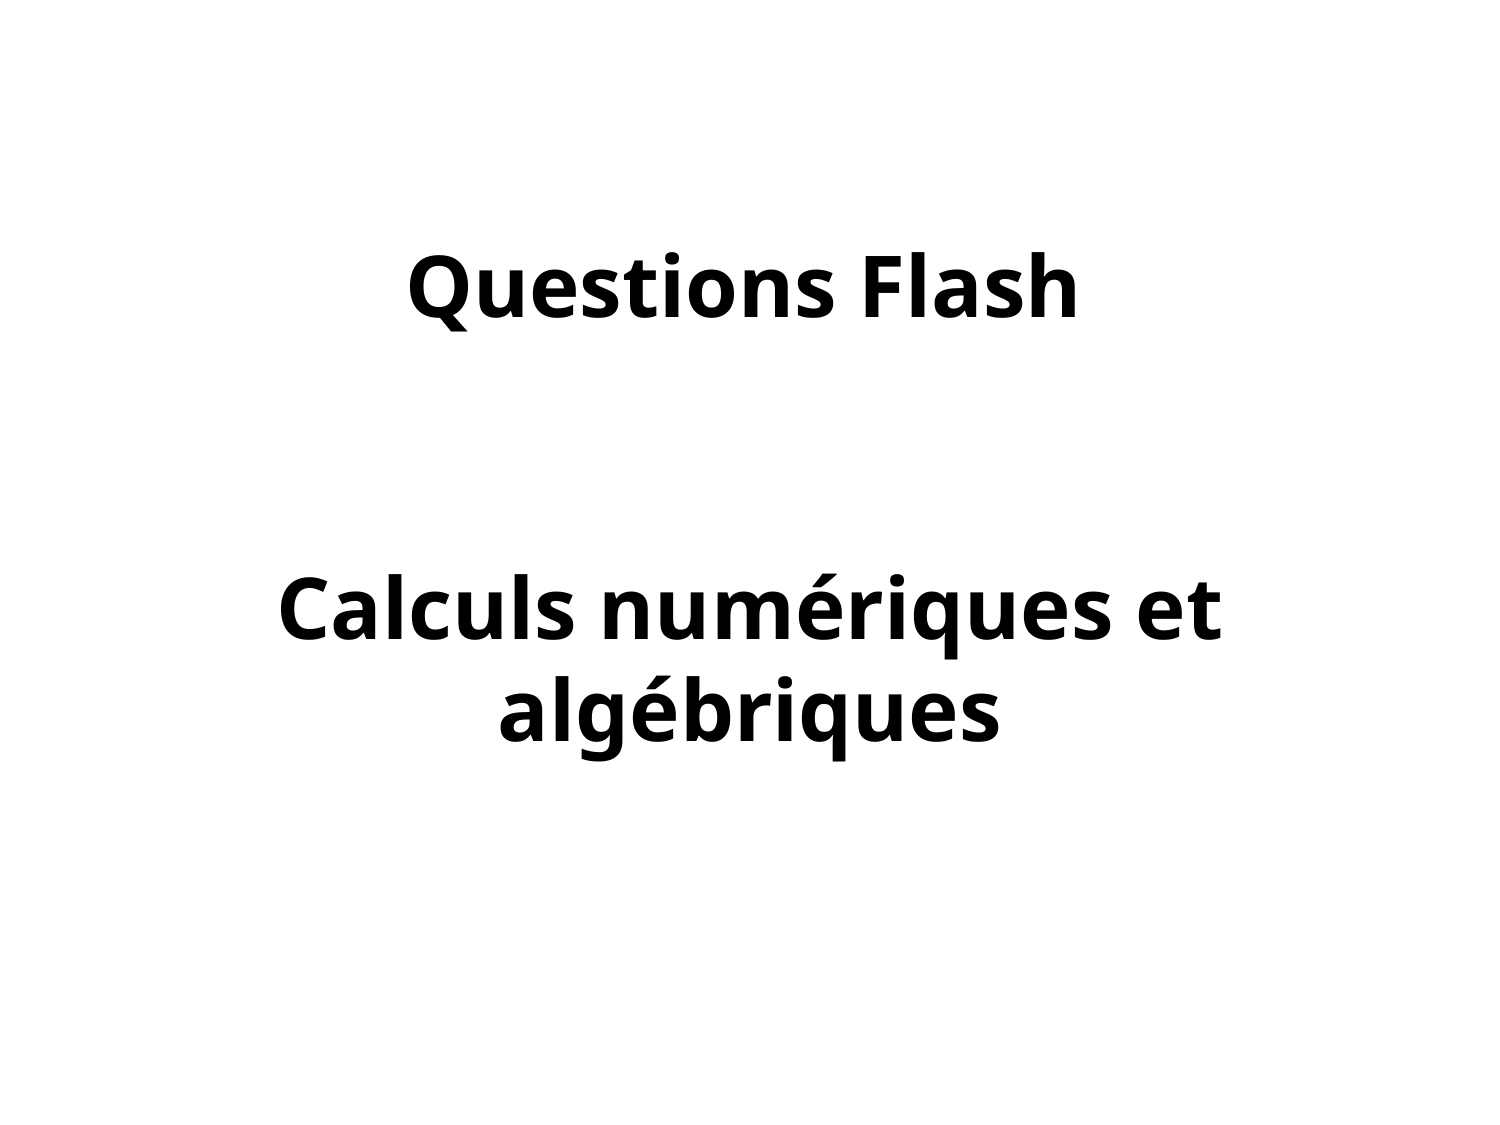

# Questions Flash
Calculs numériques et algébriques